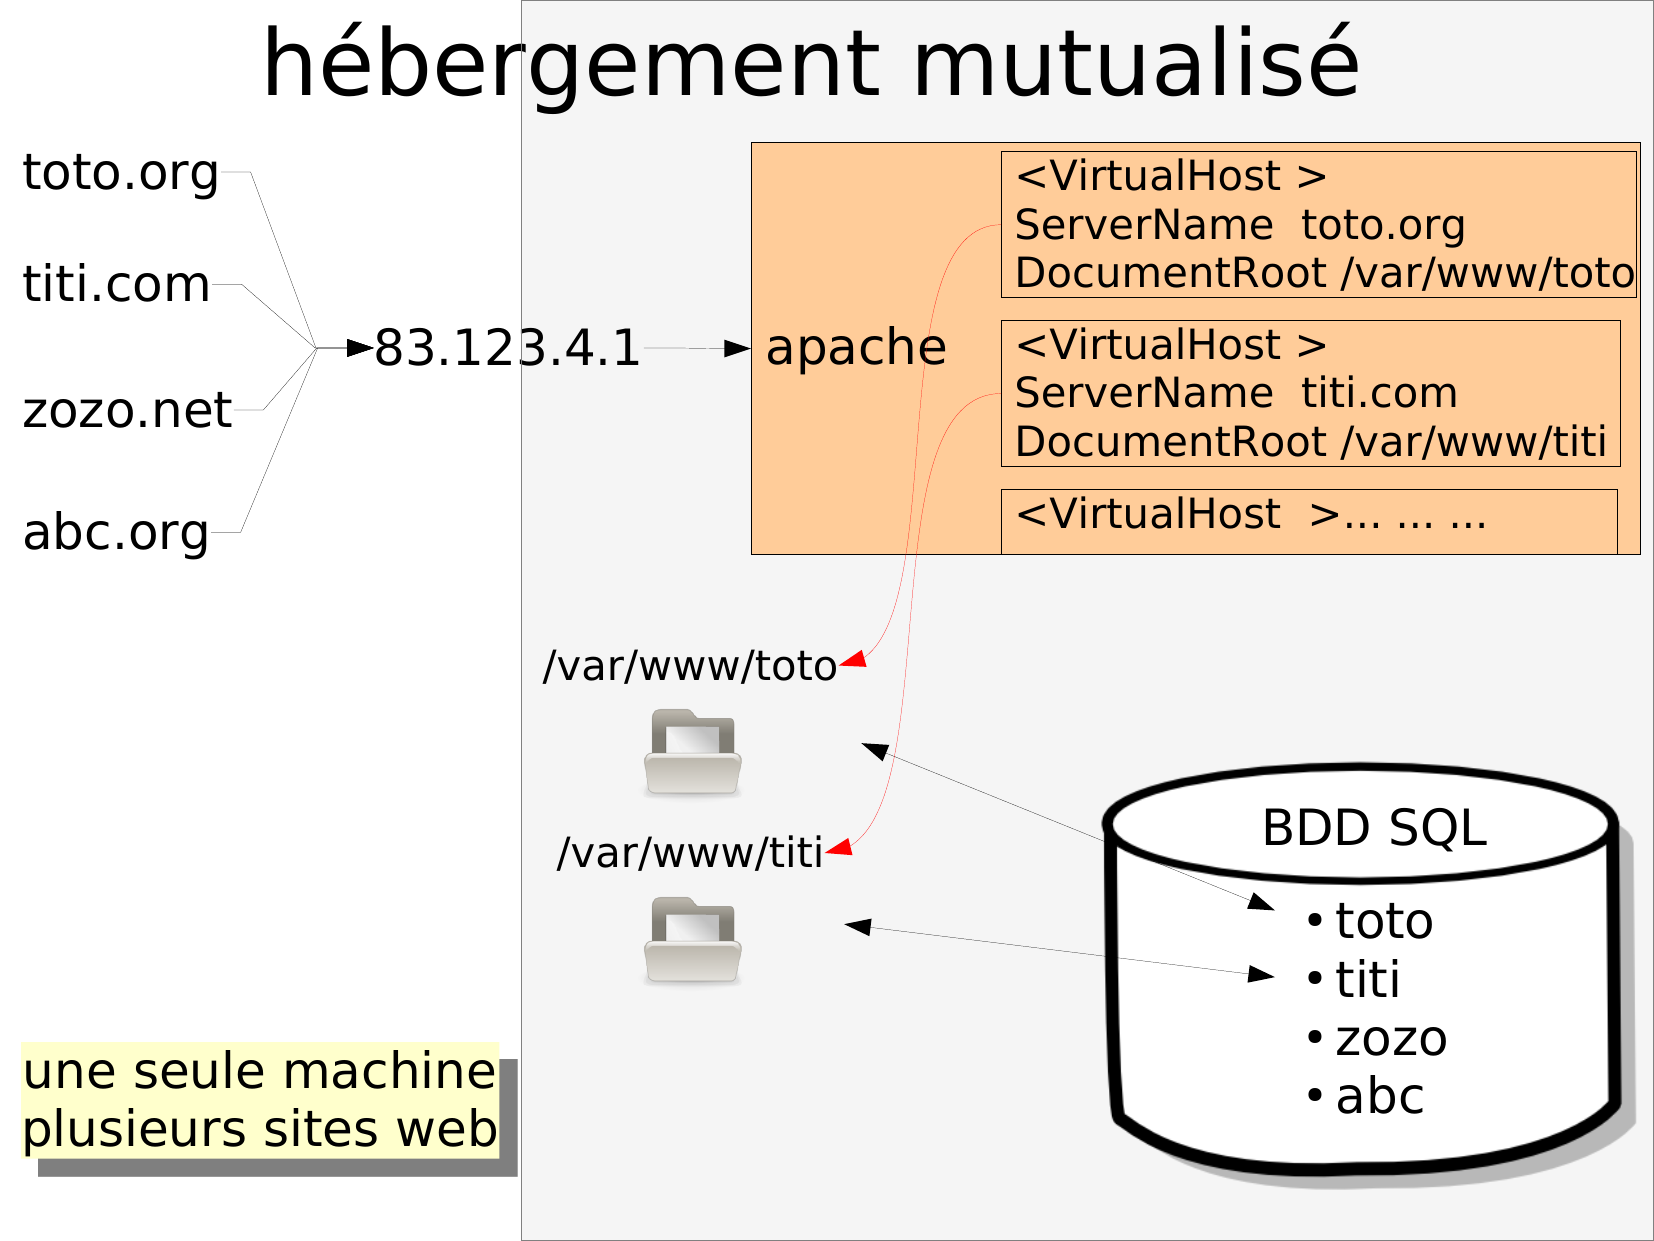

# hébergement mutualisé
toto.org
 <VirtualHost >
 ServerName toto.org
 DocumentRoot /var/www/toto
titi.com
apache
83.123.4.1
 <VirtualHost >
 ServerName titi.com
 DocumentRoot /var/www/titi
zozo.net
 <VirtualHost >... ... ...
abc.org
/var/www/toto
BDD SQL
/var/www/titi
toto
titi
zozo
abc
une seule machine
plusieurs sites web